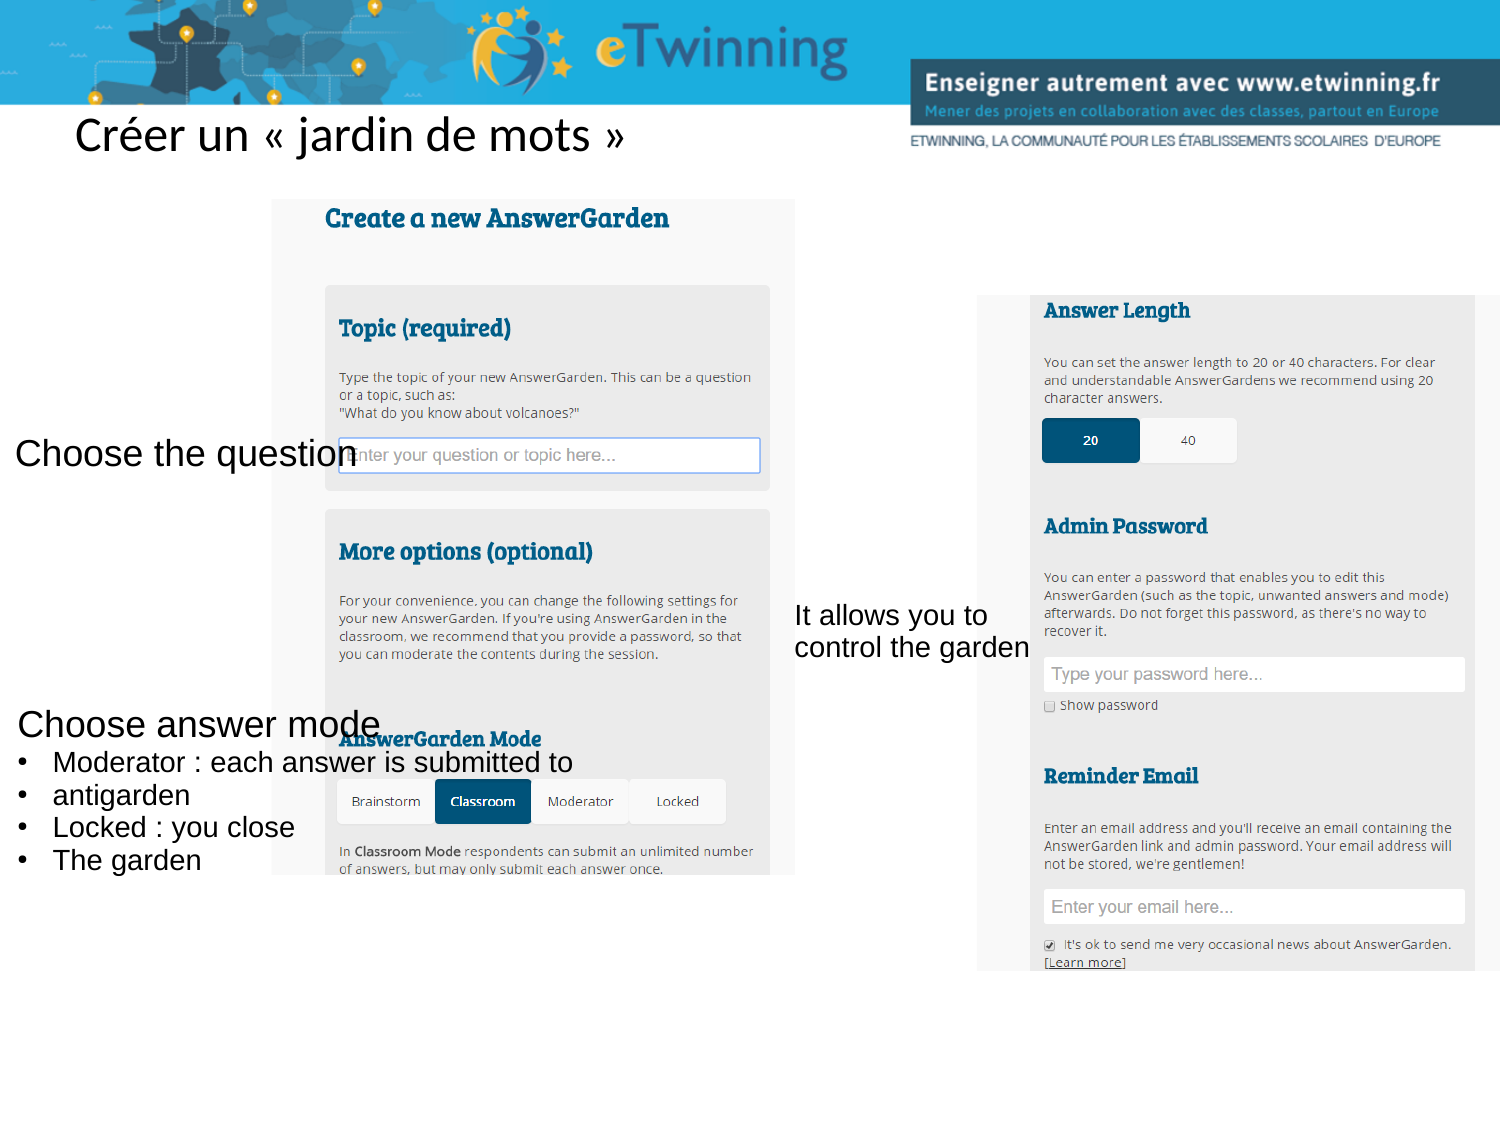

# Créer un « jardin de mots »
Choose the question
It allows you to
control the garden
Choose answer mode
Moderator : each answer is submitted to
antigarden
Locked : you close
The garden